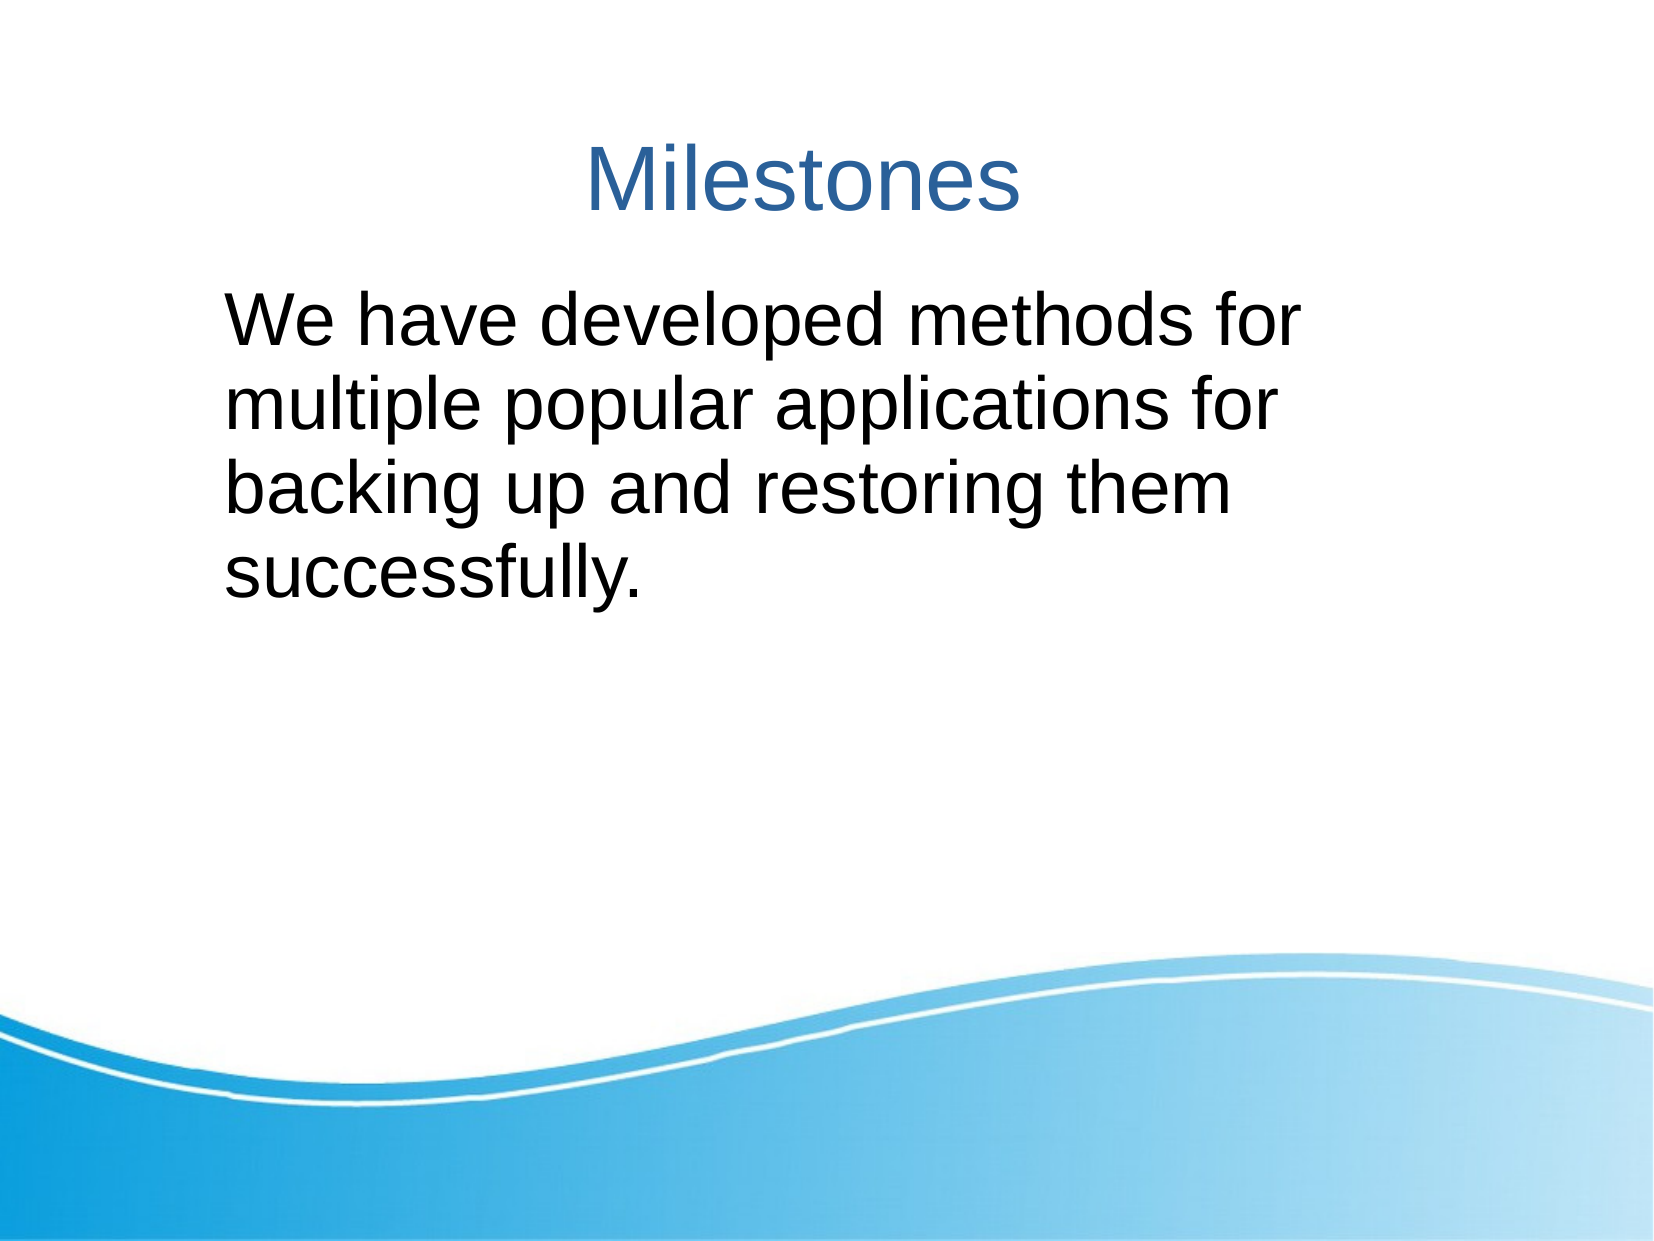

# Milestones
We have developed methods for multiple popular applications for backing up and restoring them successfully.